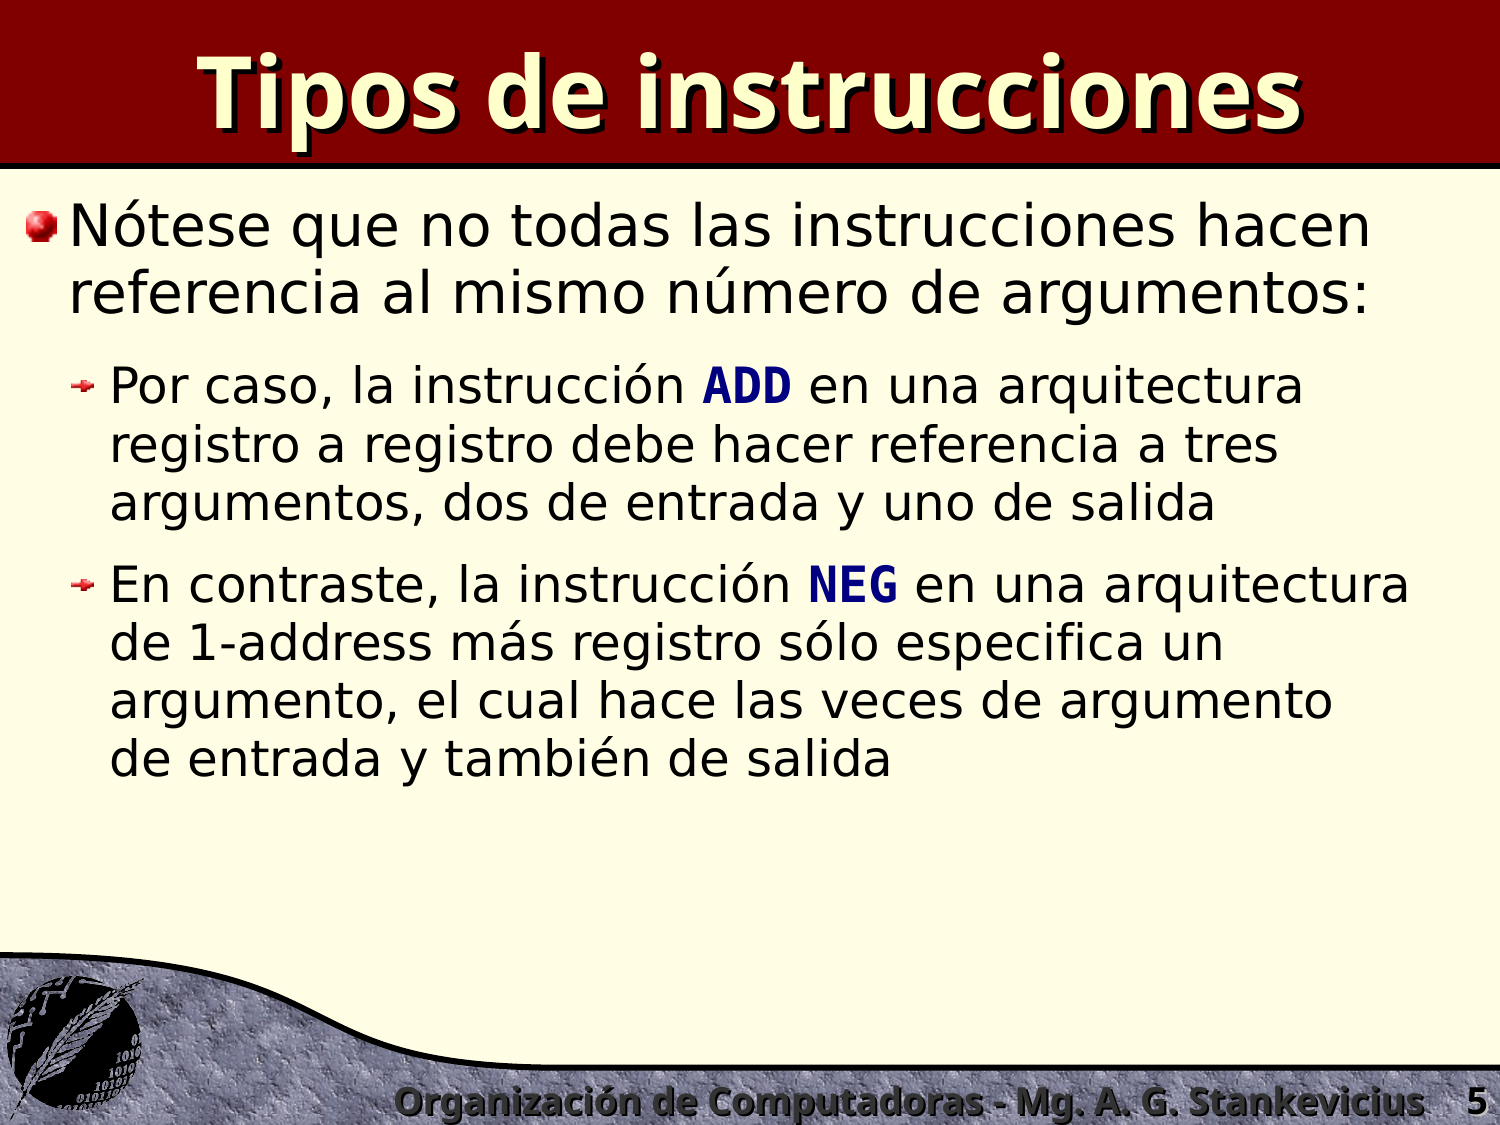

# Tipos de instrucciones
Nótese que no todas las instrucciones hacen referencia al mismo número de argumentos:
Por caso, la instrucción ADD en una arquitectura registro a registro debe hacer referencia a tres argumentos, dos de entrada y uno de salida
En contraste, la instrucción NEG en una arquitectura de 1-address más registro sólo especifica un argumento, el cual hace las veces de argumento
de entrada y también de salida
5